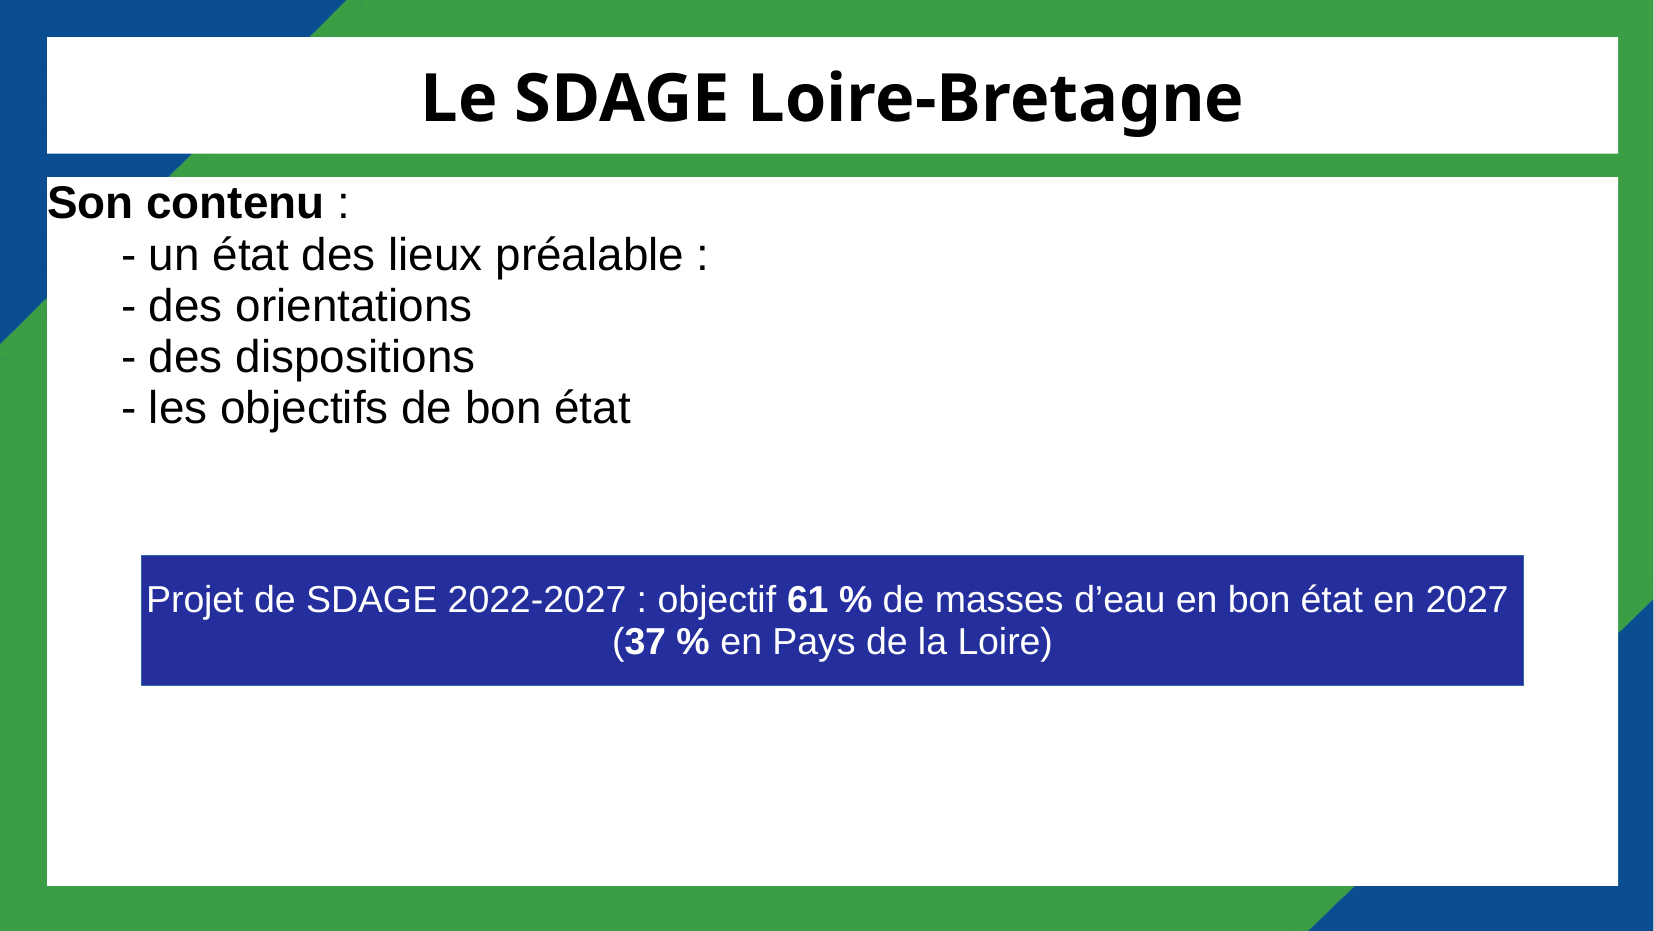

# Le SDAGE Loire-Bretagne
Son contenu :
	- un état des lieux préalable :
	- des orientations
	- des dispositions
	- les objectifs de bon état
Projet de SDAGE 2022-2027 : objectif 61 % de masses d’eau en bon état en 2027
(37 % en Pays de la Loire)